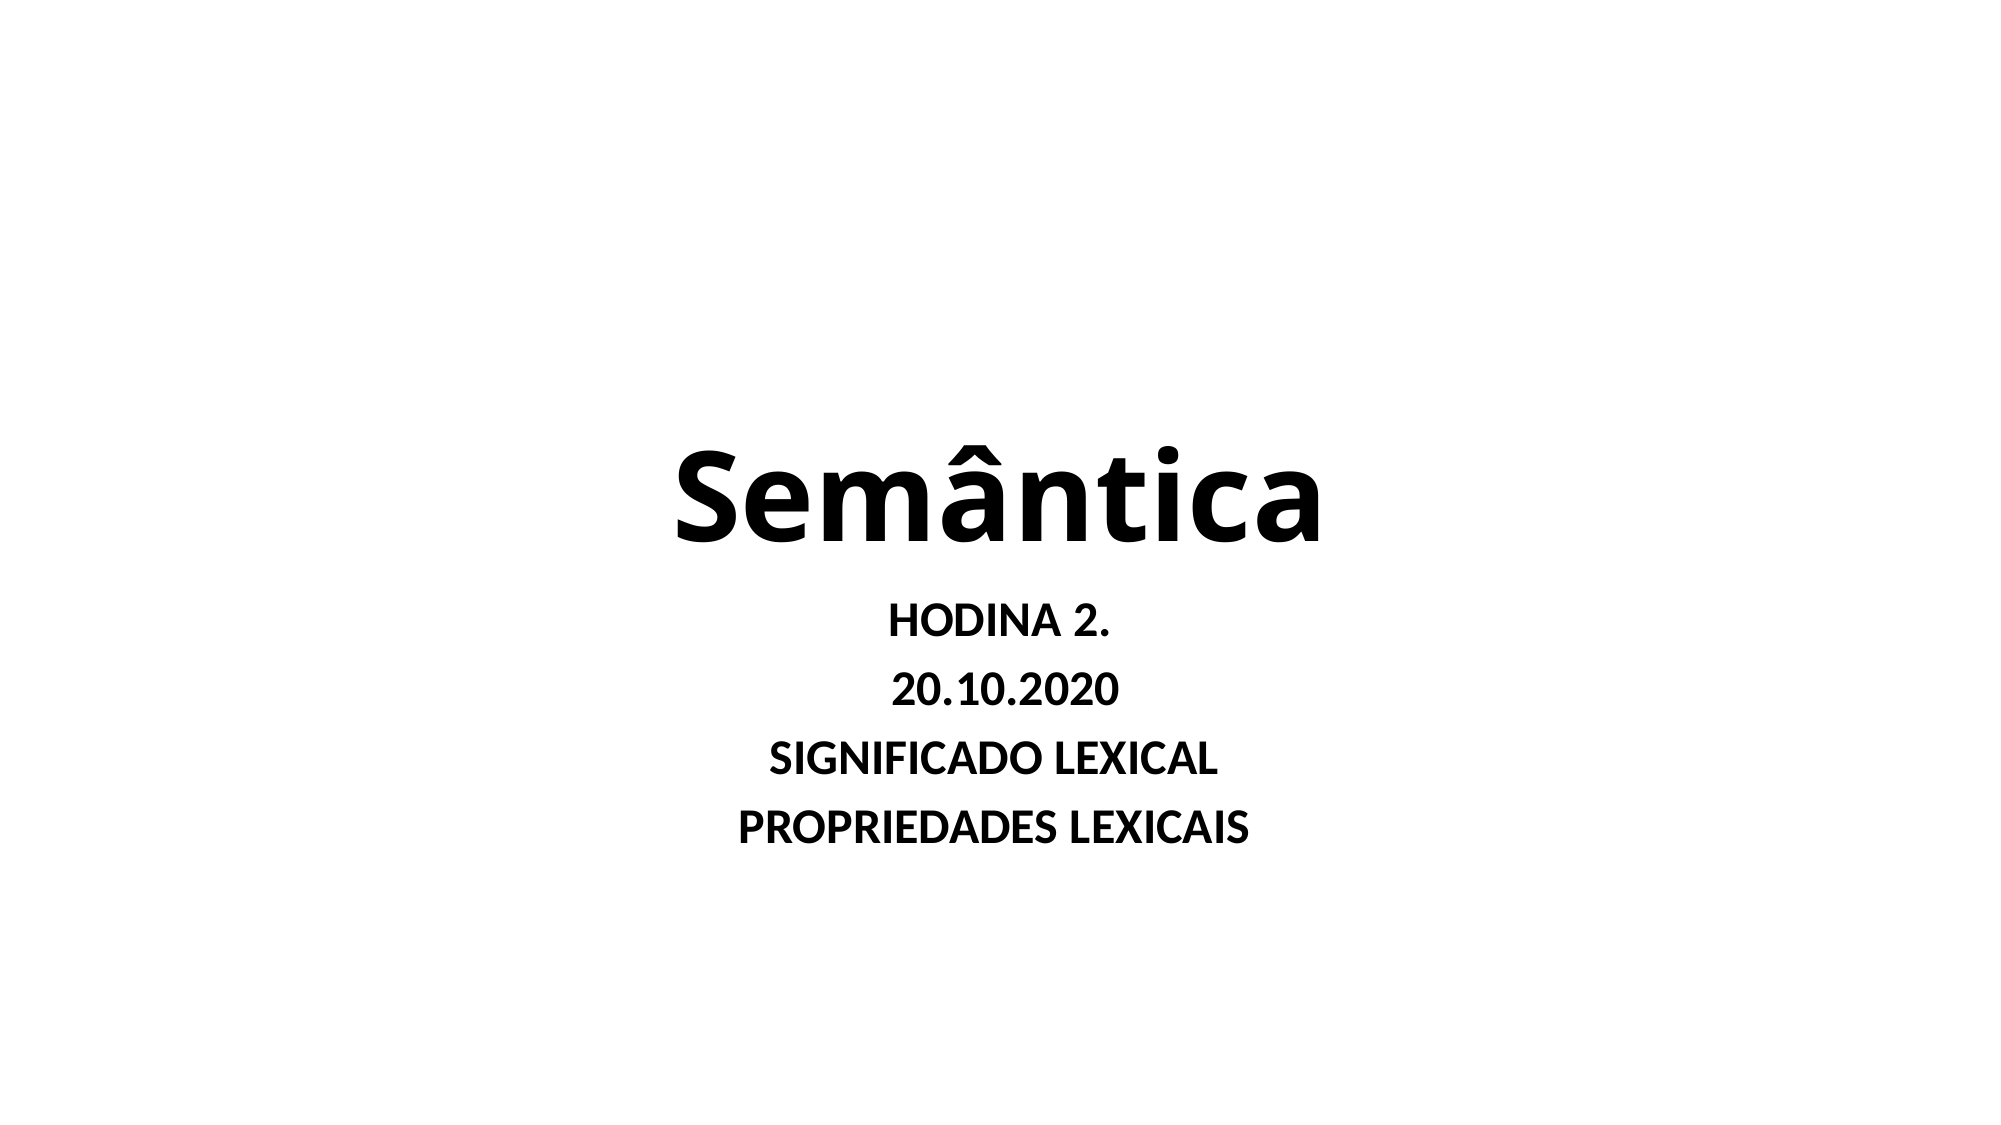

# Semântica
HODINA 2.
 20.10.2020
SIGNIFICADO LEXICAL
PROPRIEDADES LEXICAIS